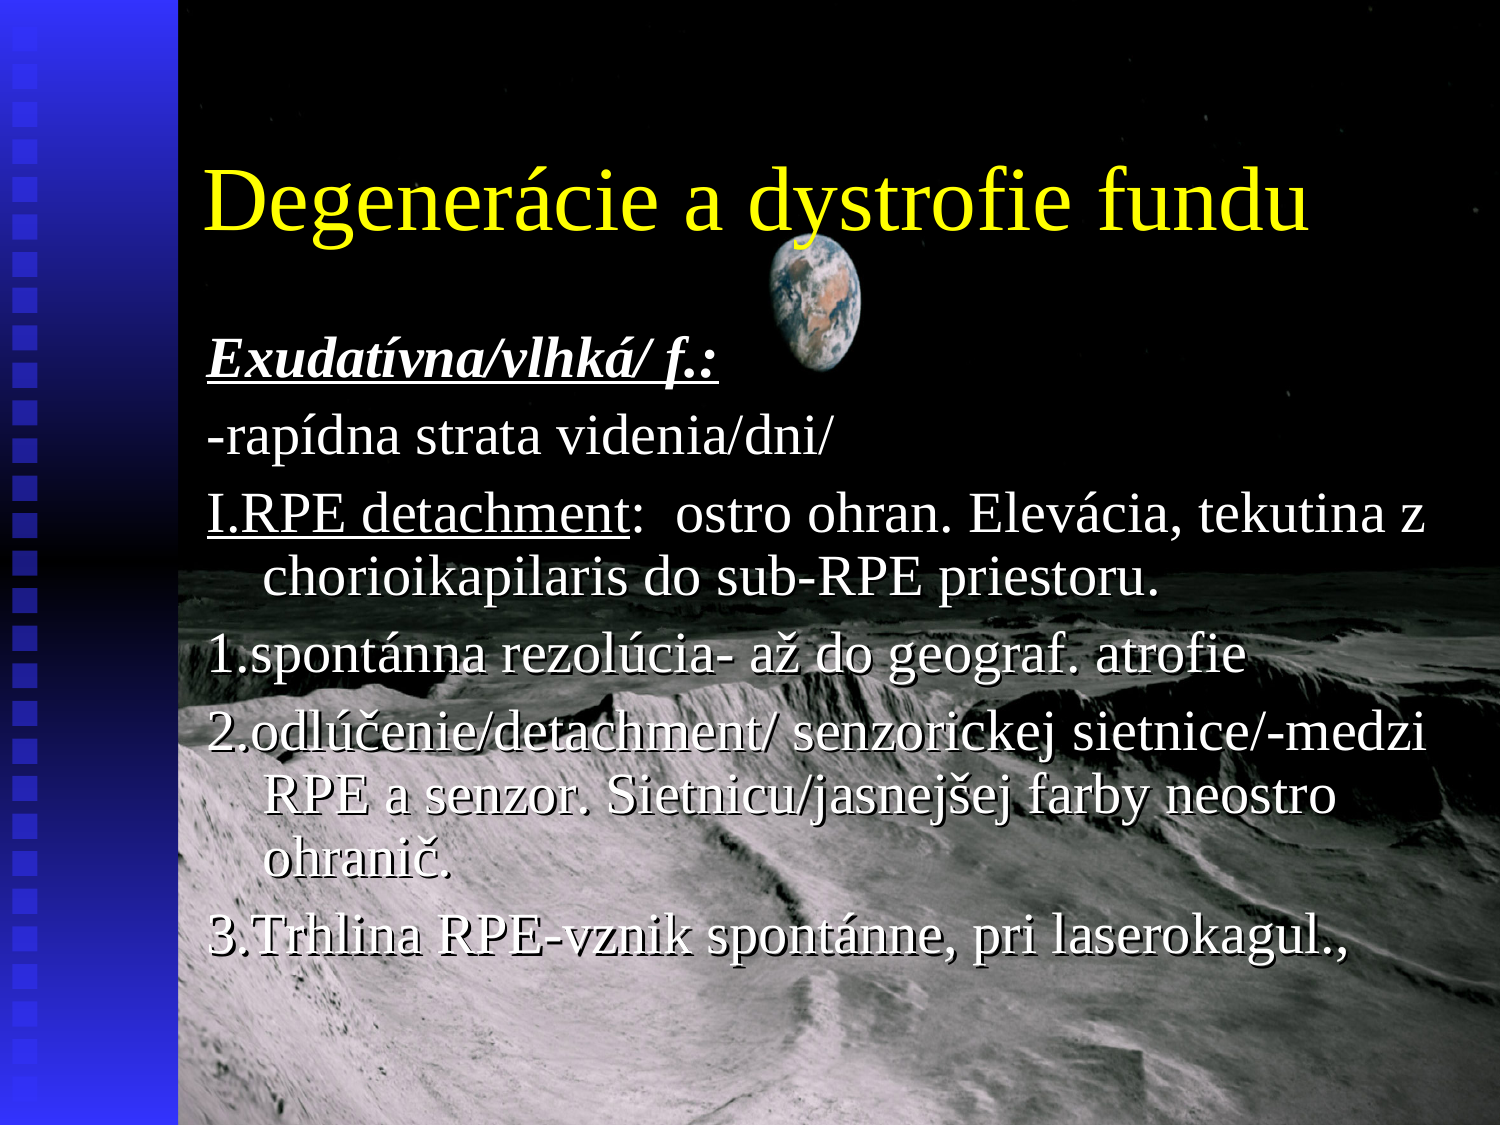

# Degenerácie a dystrofie fundu
Exudatívna/vlhká/ f.:
-rapídna strata videnia/dni/
I.RPE detachment: ostro ohran. Elevácia, tekutina z chorioikapilaris do sub-RPE priestoru.
1.spontánna rezolúcia- až do geograf. atrofie
2.odlúčenie/detachment/ senzorickej sietnice/-medzi RPE a senzor. Sietnicu/jasnejšej farby neostro ohranič.
3.Trhlina RPE-vznik spontánne, pri laserokagul.,